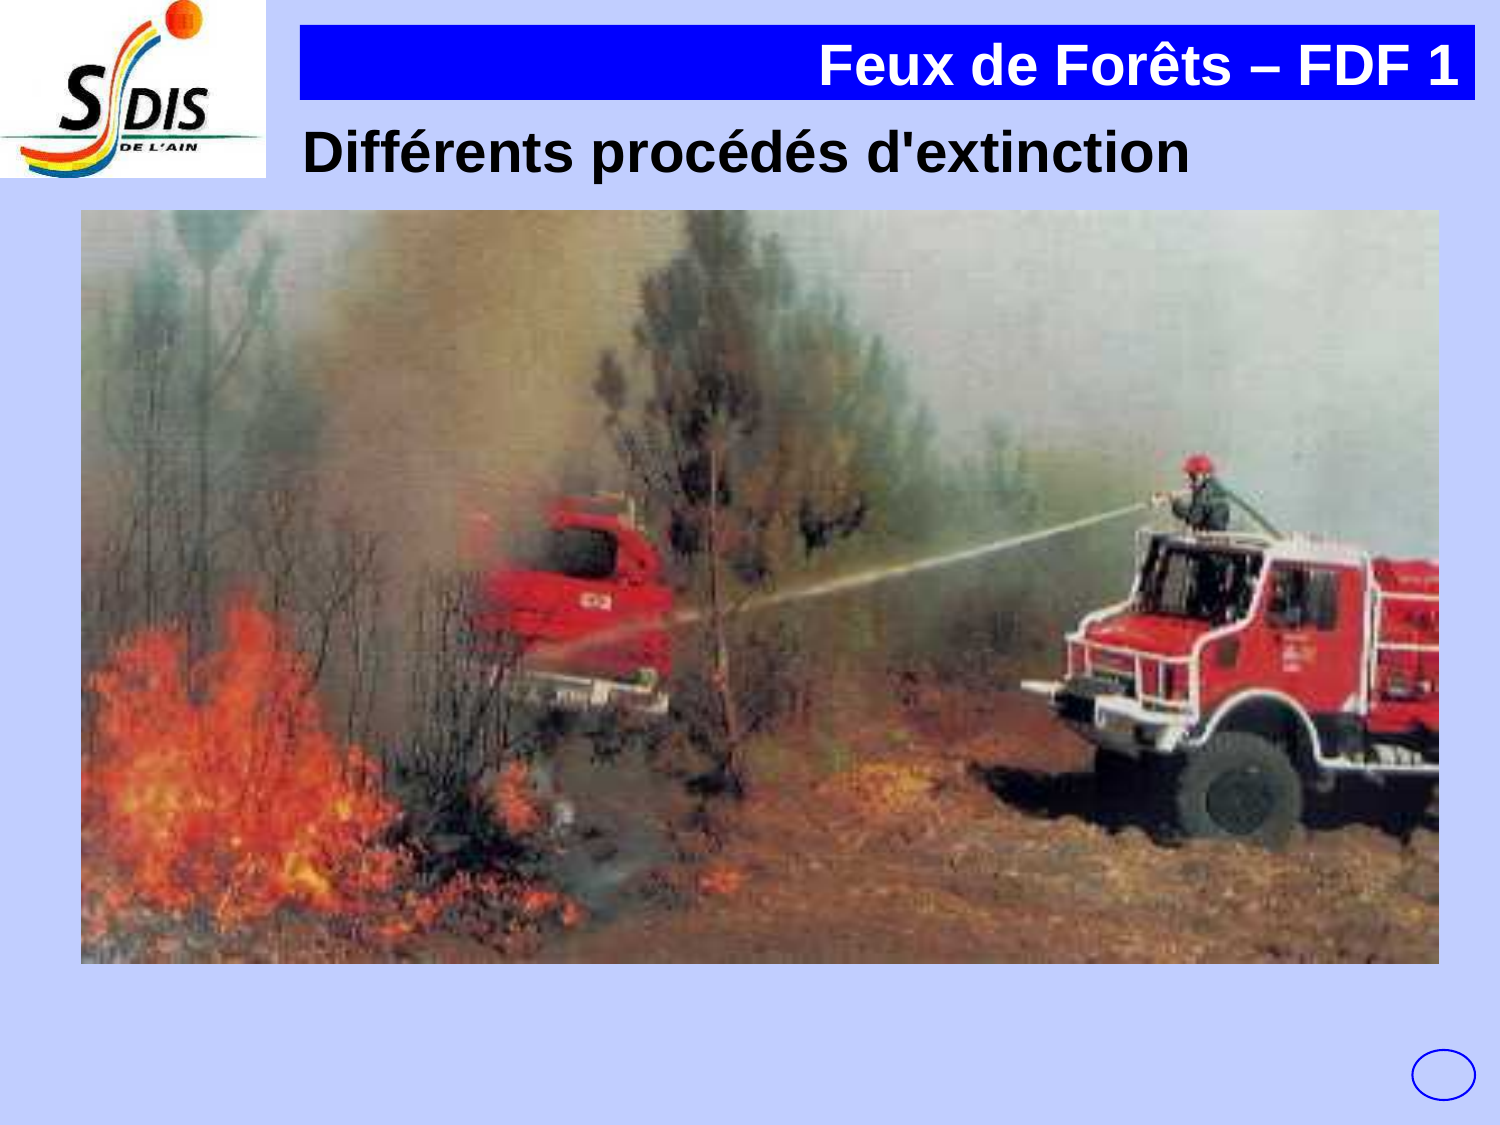

Feux de Forêts – FDF 1
Différents procédés d'extinction